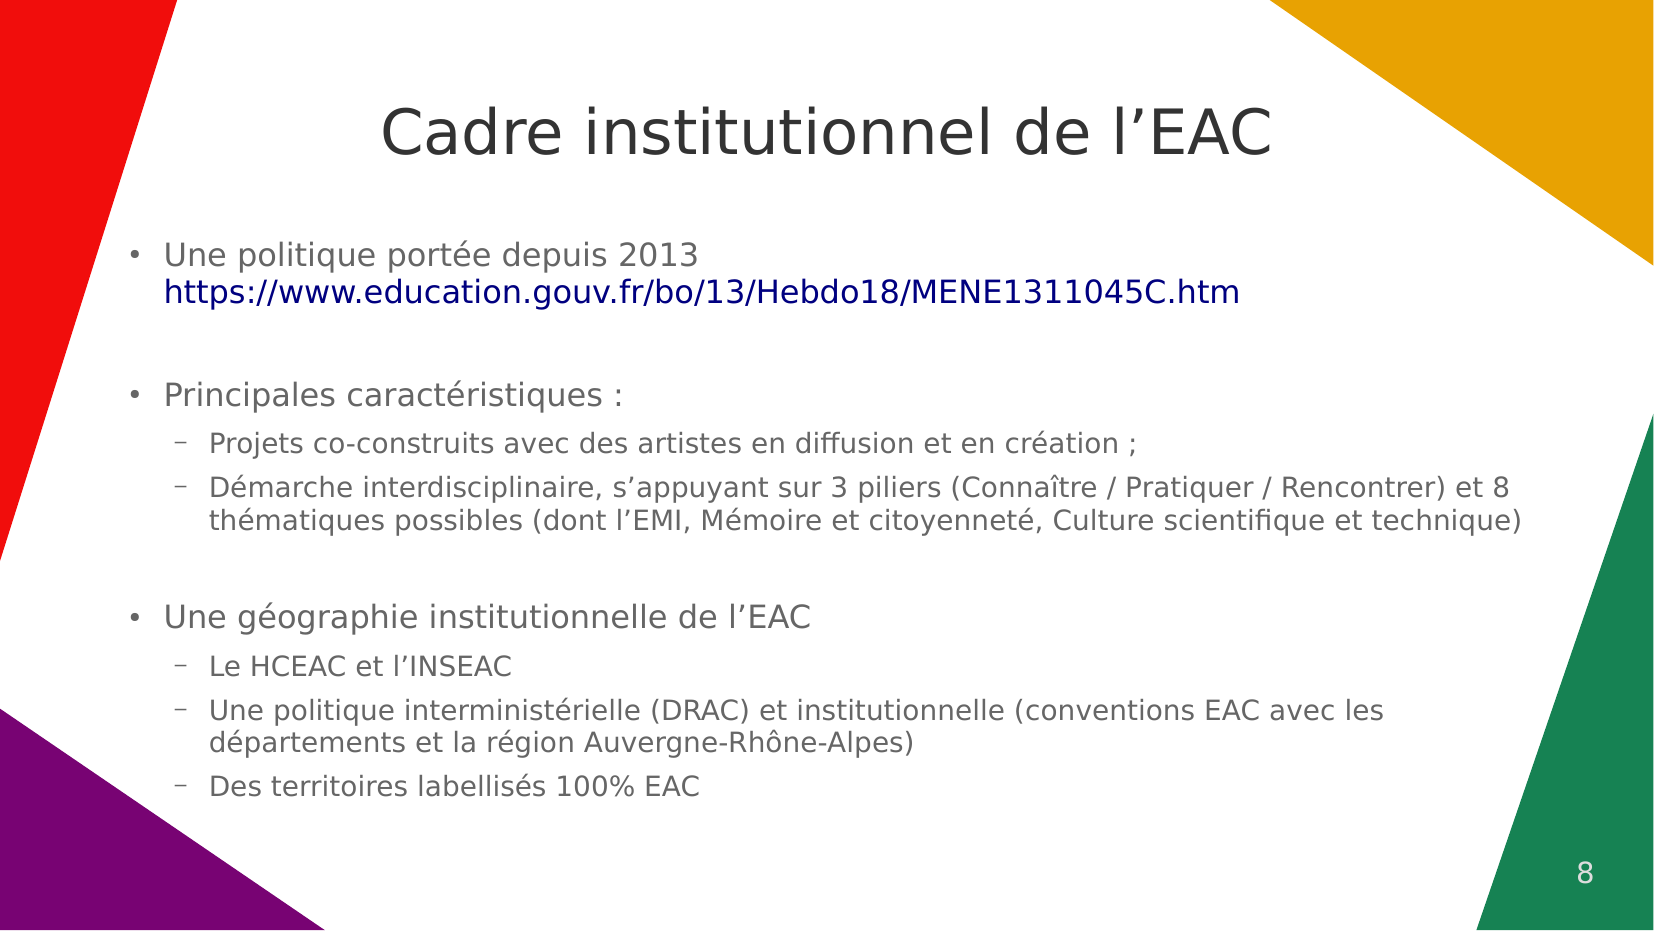

# Cadre institutionnel de l’EAC
Une politique portée depuis 2013 https://www.education.gouv.fr/bo/13/Hebdo18/MENE1311045C.htm
Principales caractéristiques :
Projets co-construits avec des artistes en diffusion et en création ;
Démarche interdisciplinaire, s’appuyant sur 3 piliers (Connaître / Pratiquer / Rencontrer) et 8 thématiques possibles (dont l’EMI, Mémoire et citoyenneté, Culture scientifique et technique)
Une géographie institutionnelle de l’EAC
Le HCEAC et l’INSEAC
Une politique interministérielle (DRAC) et institutionnelle (conventions EAC avec les départements et la région Auvergne-Rhône-Alpes)
Des territoires labellisés 100% EAC
8